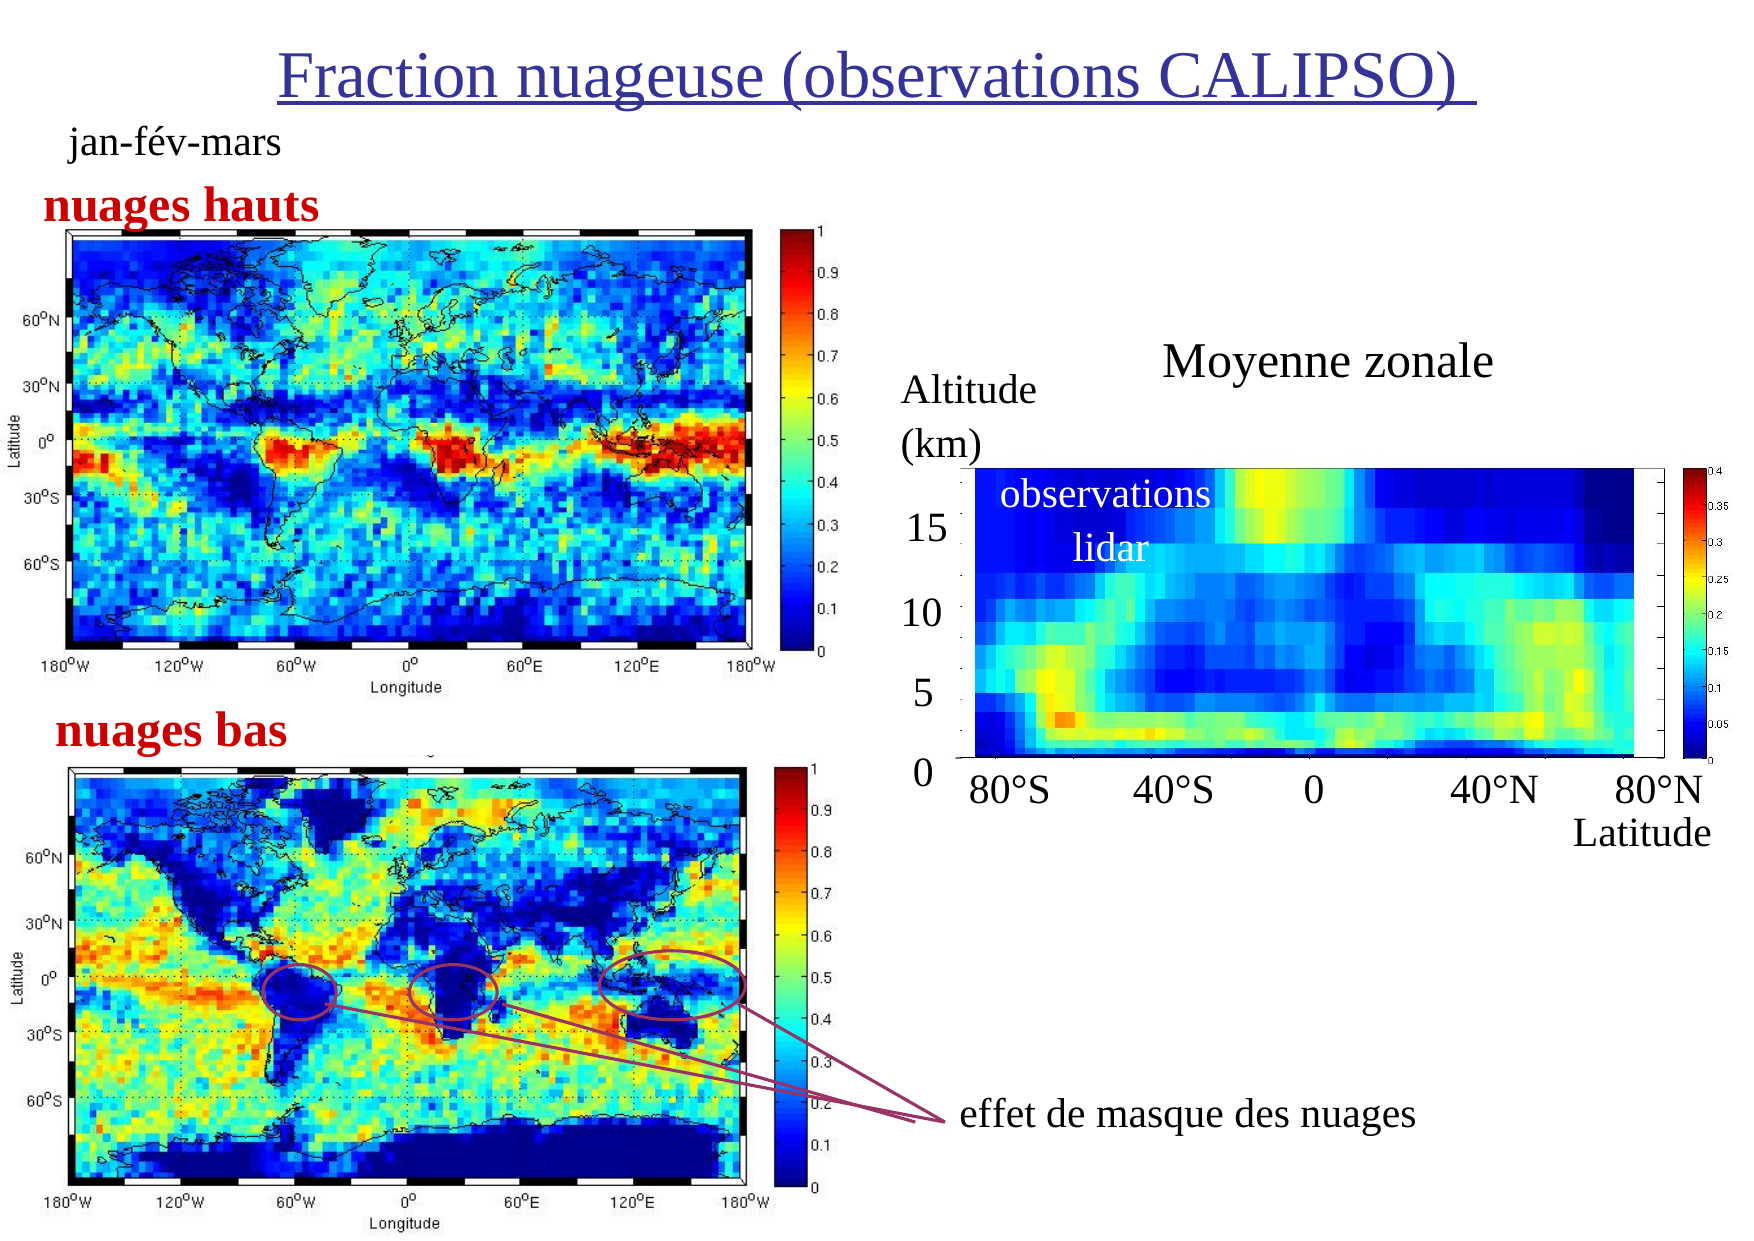

# Fraction nuageuse (observations CALIPSO)
jan-fév-mars
nuages hauts
Moyenne zonale
Altitude
(km)
observations
 lidar
modèle+
simulateur lidar
15
10
5
nuages bas
0
80°S
40°S
0
40°N
80°N
Latitude
effet de masque des nuages